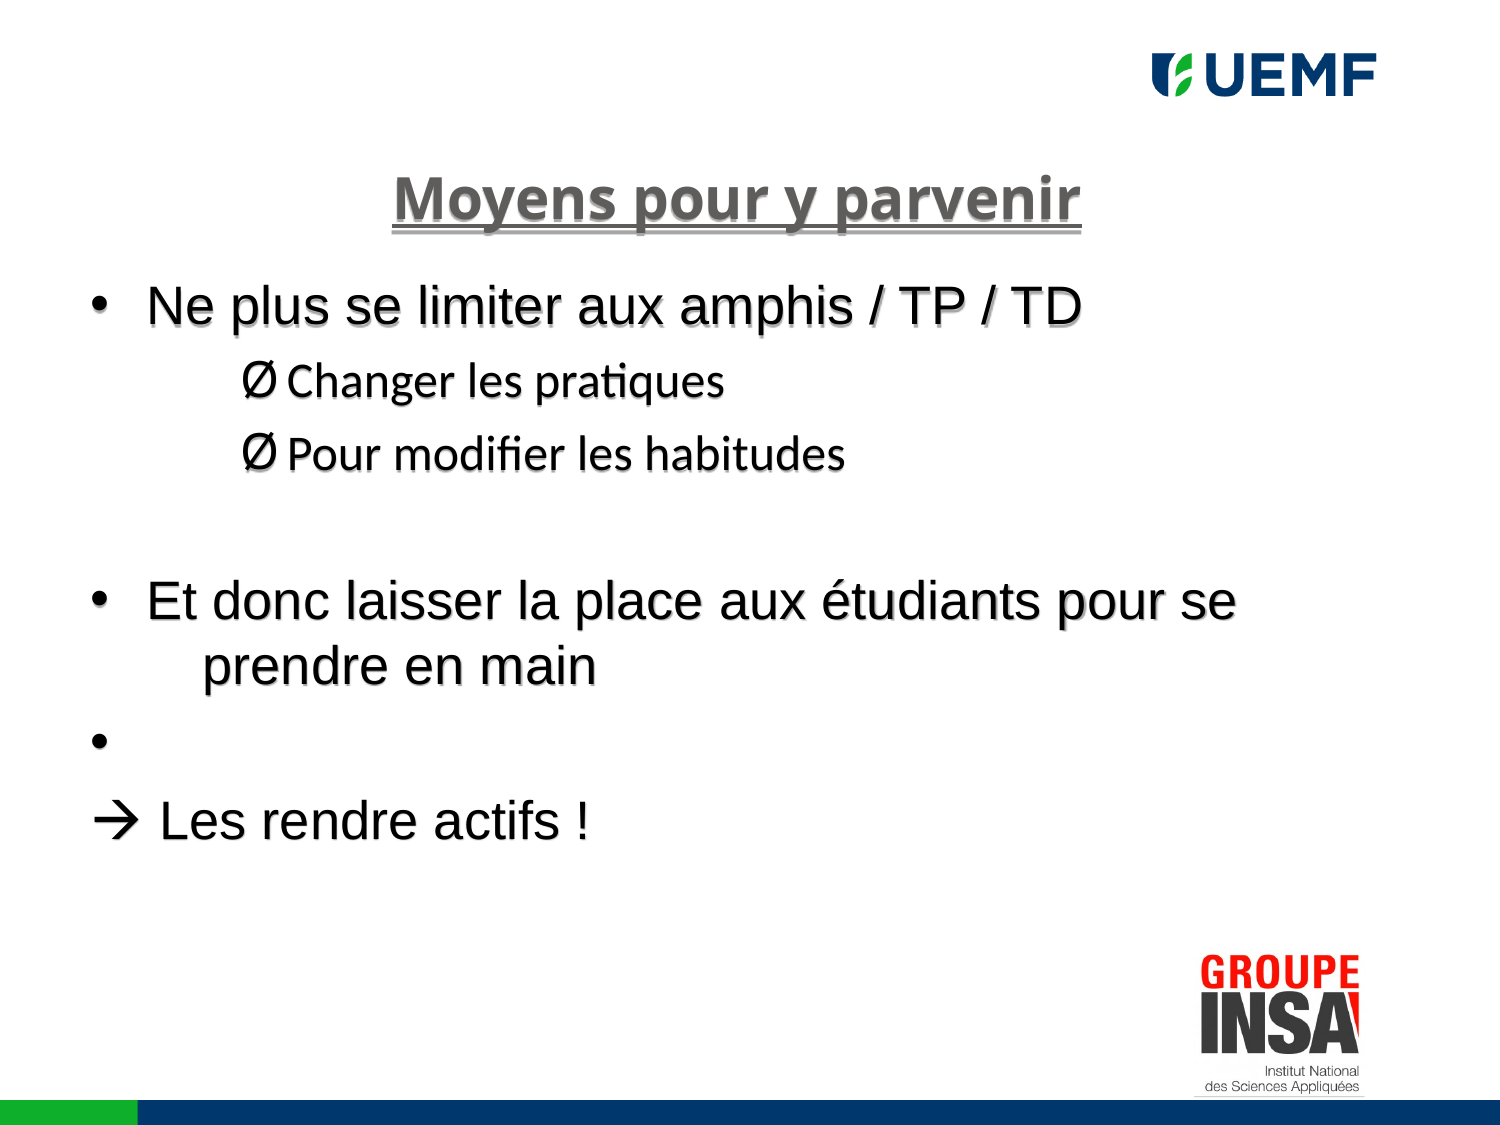

# Moyens pour y parvenir
Ne plus se limiter aux amphis / TP / TD
Changer les pratiques
Pour modifier les habitudes
Et donc laisser la place aux étudiants pour se prendre en main
 Les rendre actifs !